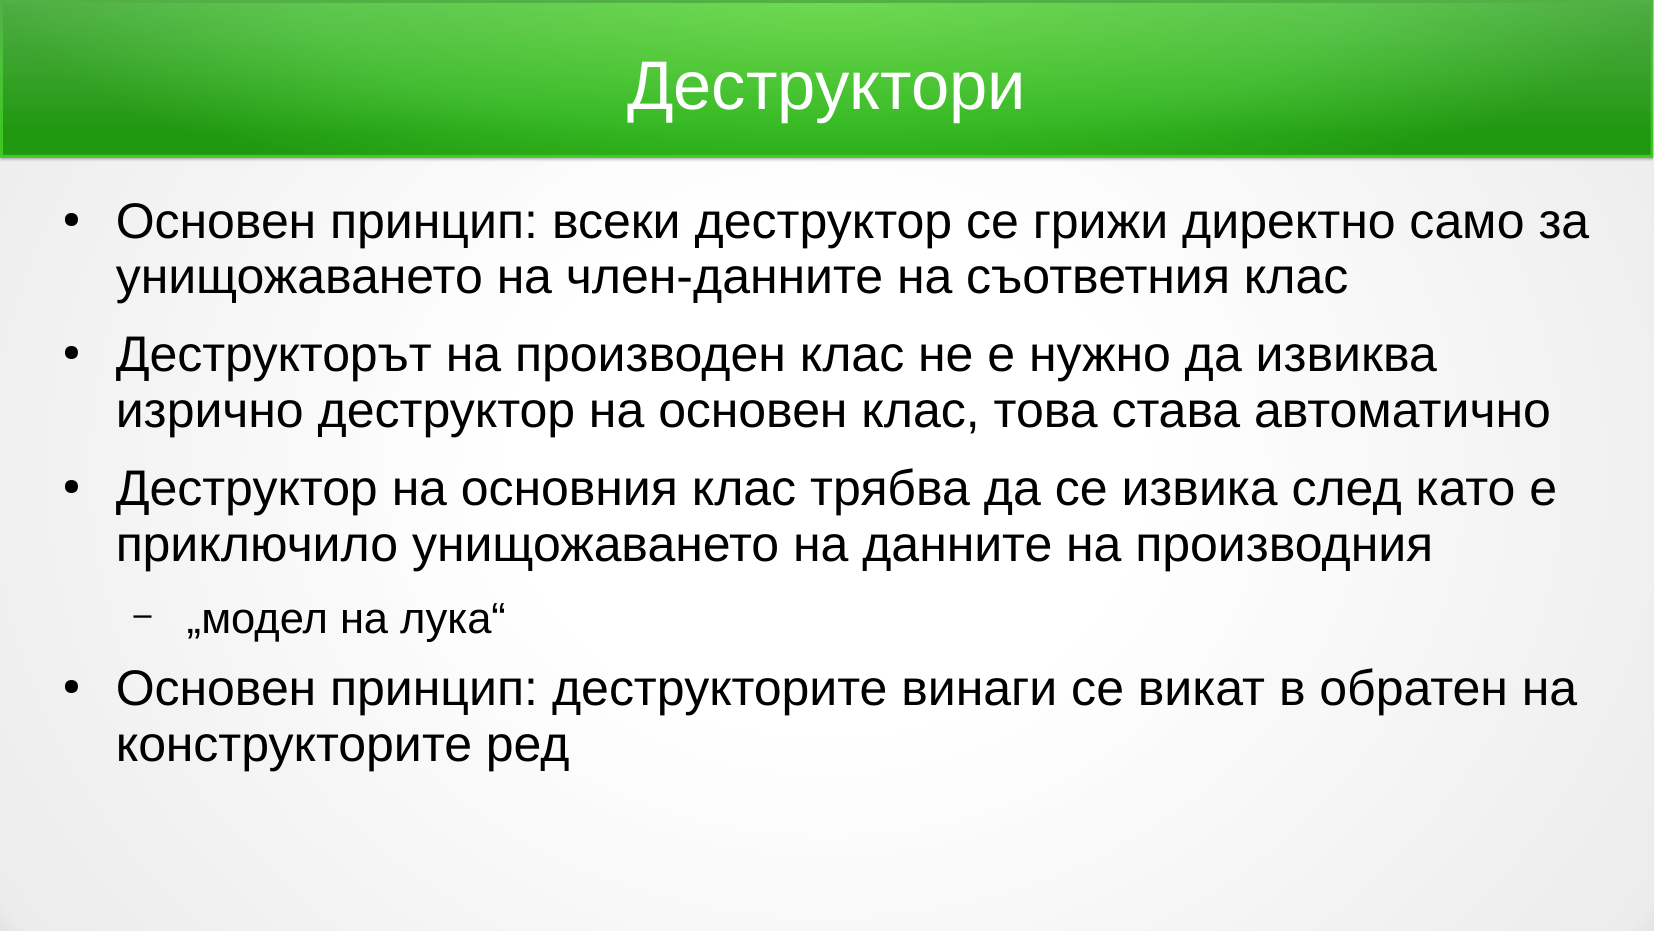

# Деструктори
Основен принцип: всеки деструктор се грижи директно само за унищожаването на член-данните на съответния клас
Деструкторът на производен клас не е нужно да извиква изрично деструктор на основен клас, това става автоматично
Деструктор на основния клас трябва да се извика след като е приключило унищожаването на данните на производния
„модел на лука“
Основен принцип: деструкторите винаги се викат в обратен на конструкторите ред